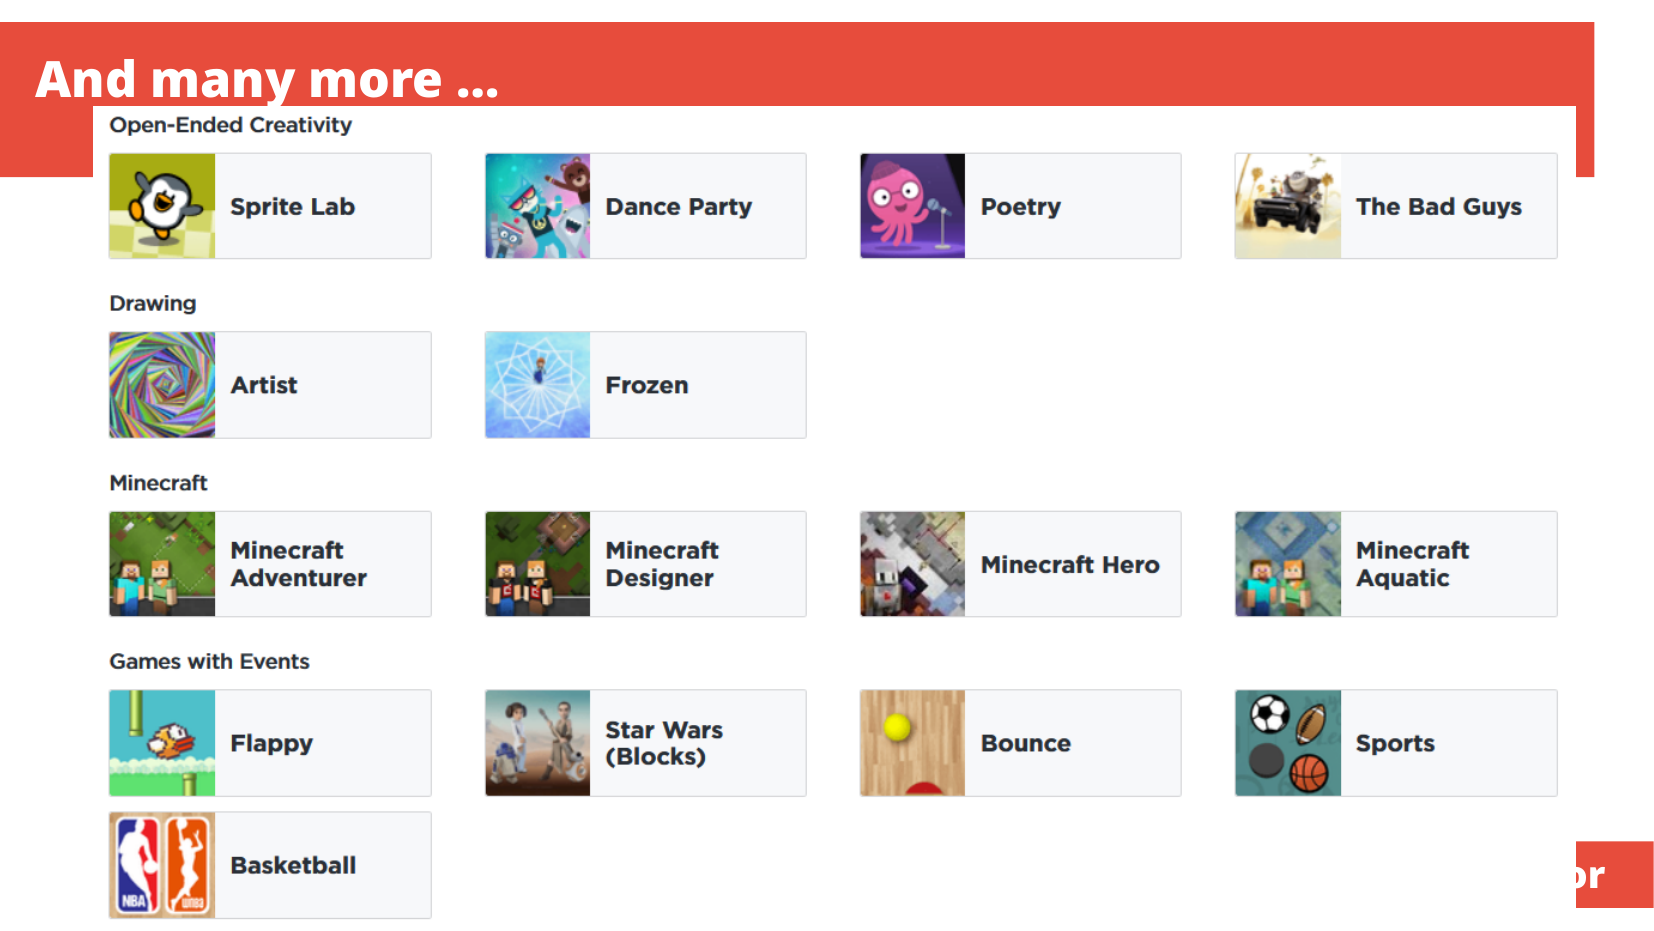

# And many more …
Methods in Computer Science education: Analysis
2022-23 code.org